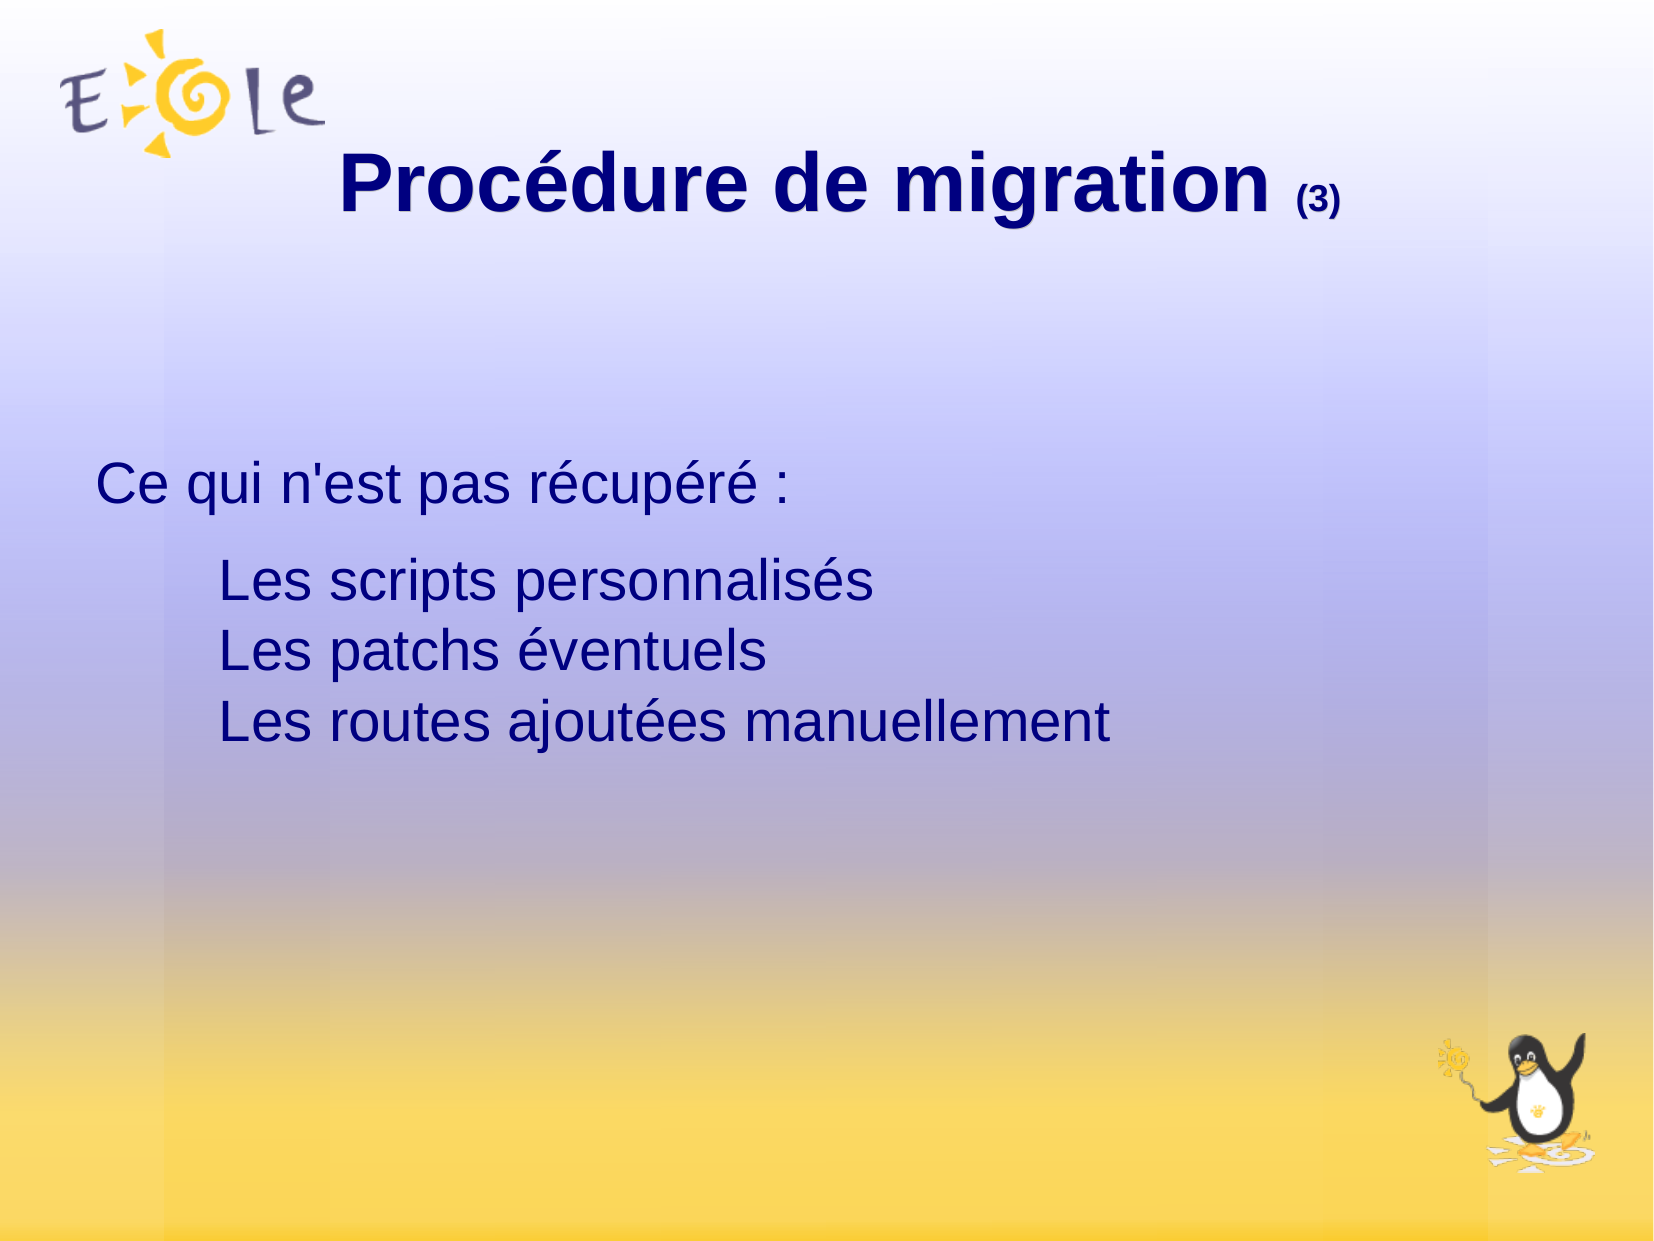

Procédure de migration (3)
# Ce qui n'est pas récupéré :
Les scripts personnalisés
Les patchs éventuels
Les routes ajoutées manuellement